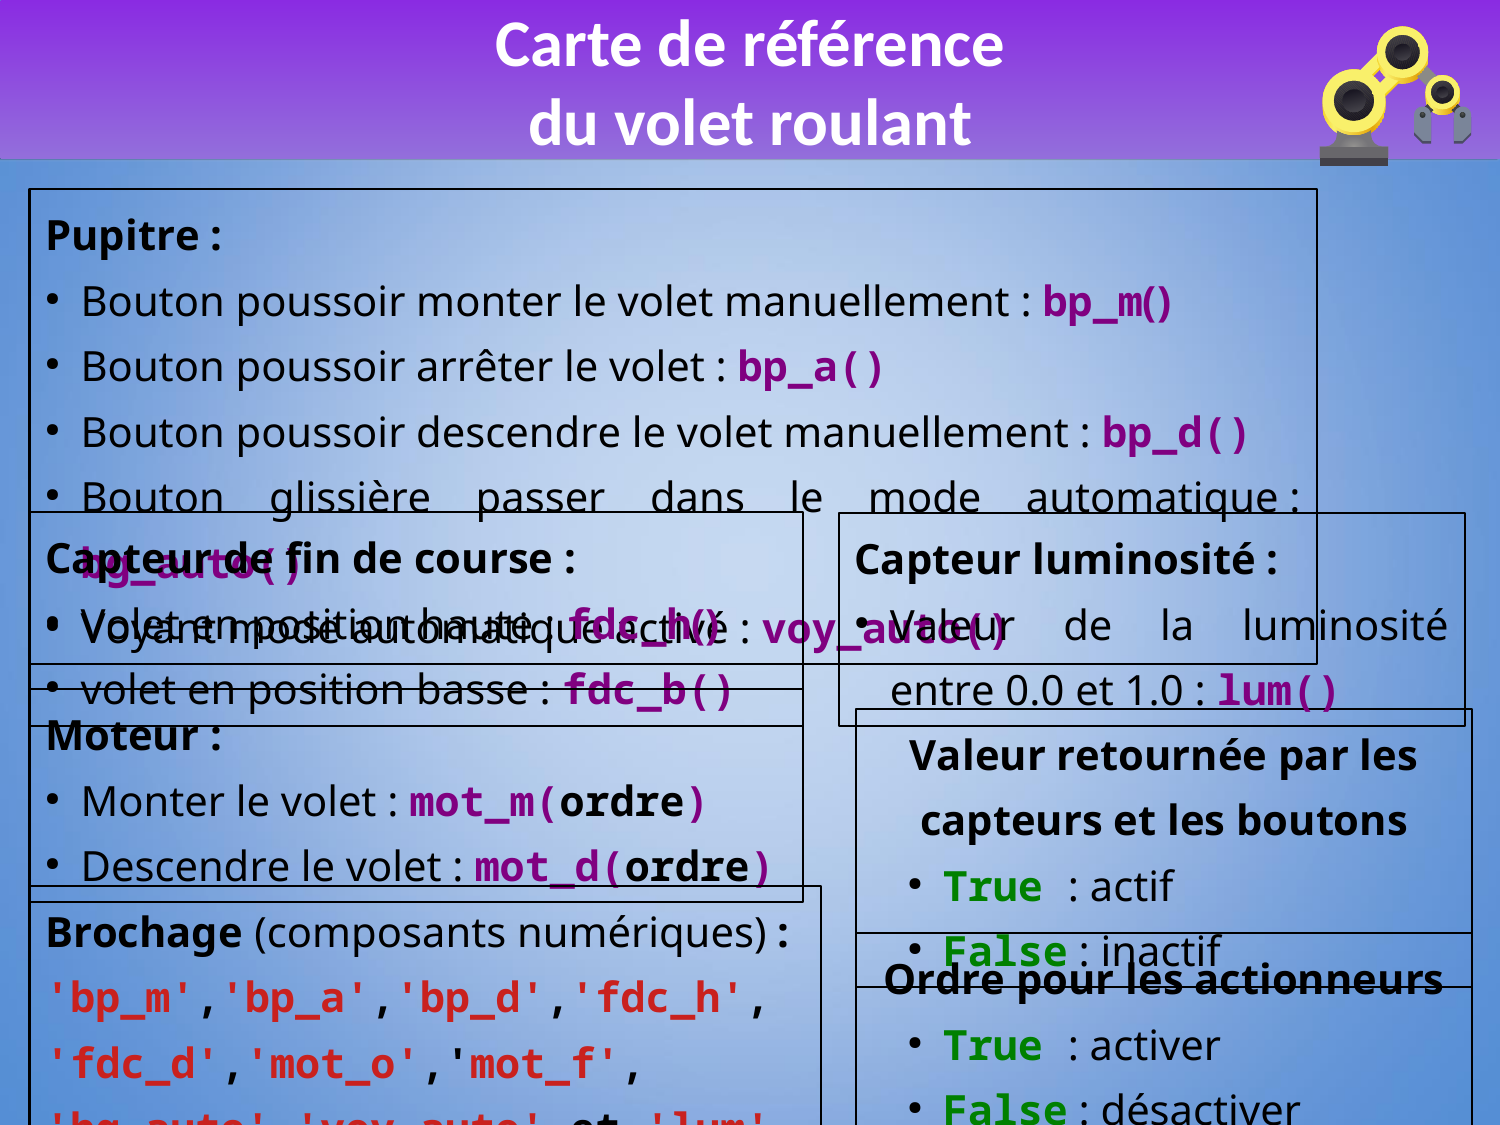

Carte de référence
du volet roulant
Pupitre :
Bouton poussoir monter le volet manuellement : bp_m()
Bouton poussoir arrêter le volet : bp_a()
Bouton poussoir descendre le volet manuellement : bp_d()
Bouton glissière passer dans le mode automatique : bg_auto()
Voyant mode automatique activé : voy_auto()
Capteur de fin de course :
Volet en position haute : fdc_h()
volet en position basse : fdc_b()
Capteur luminosité :
Valeur de la luminosité entre 0.0 et 1.0 : lum()
Moteur :
Monter le volet : mot_m(ordre)
Descendre le volet : mot_d(ordre)
Valeur retournée par les
capteurs et les boutons
True : actif
False : inactif
Brochage (composants numériques) : 'bp_m','bp_a','bp_d','fdc_h',
'fdc_d','mot_o','mot_f',
'bg_auto','voy_auto' et 'lum'.
Ordre pour les actionneurs
True : activer
False : désactiver